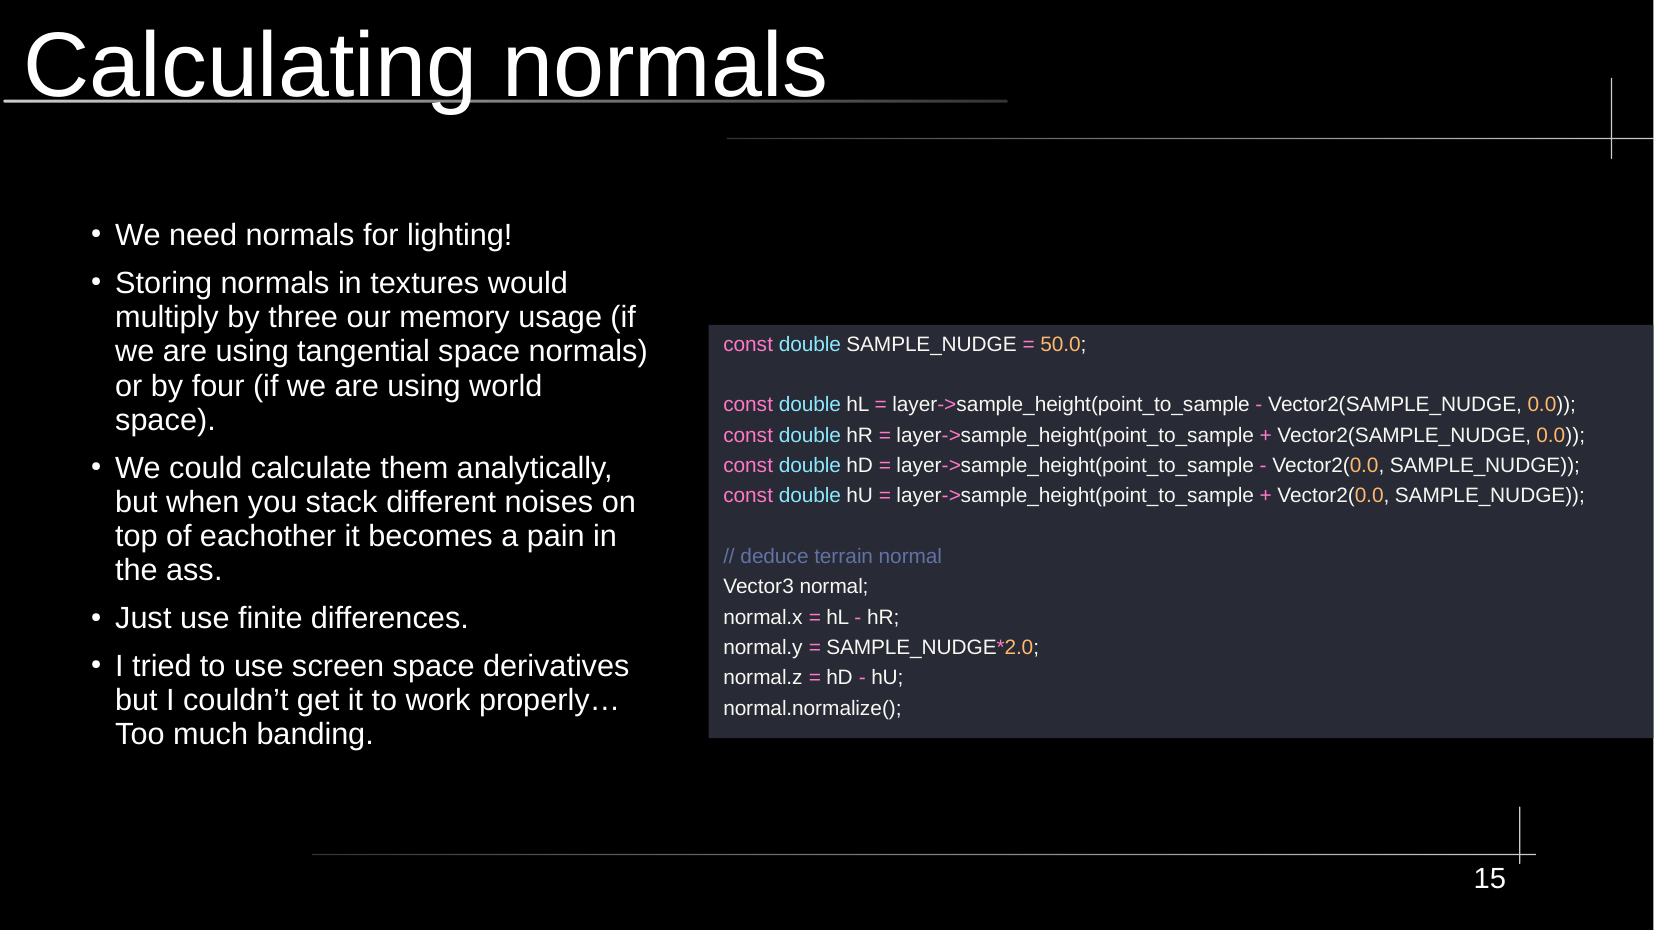

# Calculating normals
We need normals for lighting!
Storing normals in textures would multiply by three our memory usage (if we are using tangential space normals) or by four (if we are using world space).
We could calculate them analytically, but when you stack different noises on top of eachother it becomes a pain in the ass.
Just use finite differences.
I tried to use screen space derivatives but I couldn’t get it to work properly… Too much banding.
const double SAMPLE_NUDGE = 50.0;
const double hL = layer->sample_height(point_to_sample - Vector2(SAMPLE_NUDGE, 0.0));
const double hR = layer->sample_height(point_to_sample + Vector2(SAMPLE_NUDGE, 0.0));
const double hD = layer->sample_height(point_to_sample - Vector2(0.0, SAMPLE_NUDGE));
const double hU = layer->sample_height(point_to_sample + Vector2(0.0, SAMPLE_NUDGE));
// deduce terrain normal
Vector3 normal;
normal.x = hL - hR;
normal.y = SAMPLE_NUDGE*2.0;
normal.z = hD - hU;
normal.normalize();
15